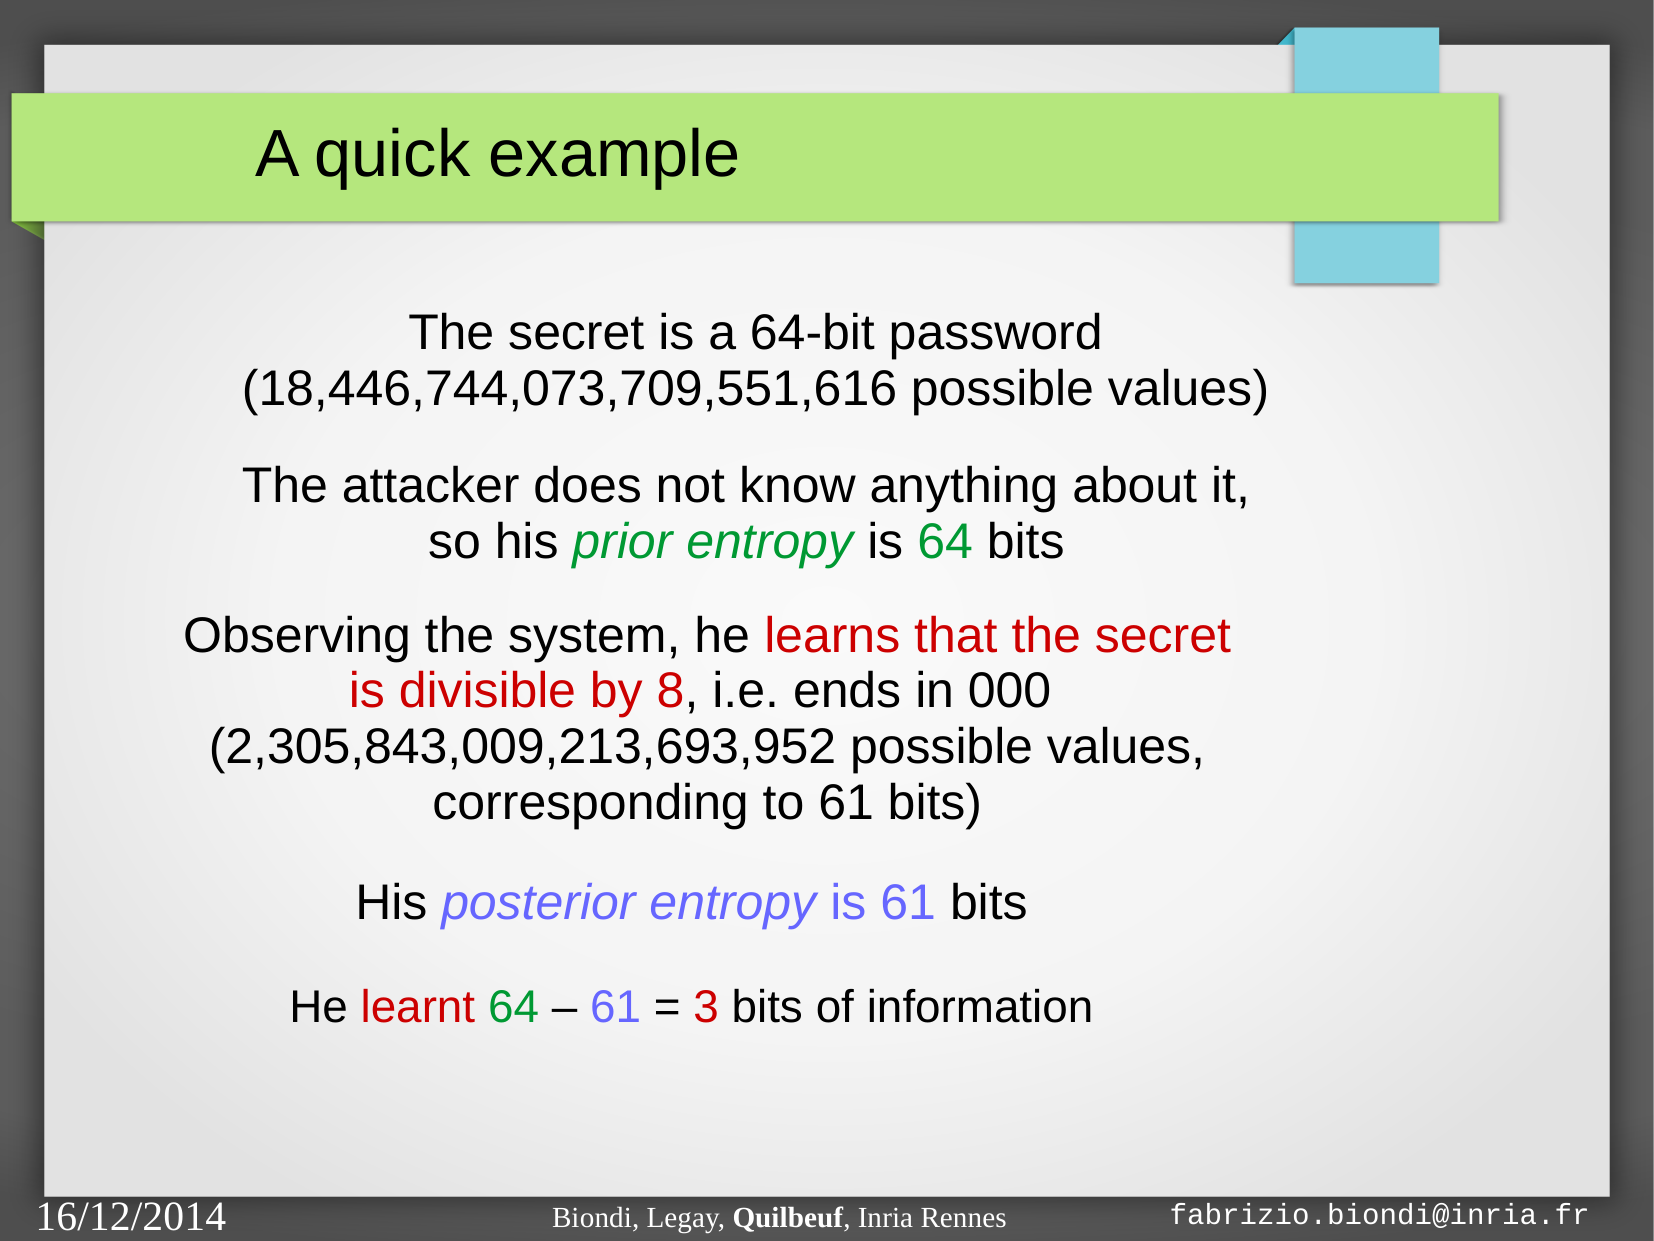

# A quick example
The secret is a 64-bit password
(18,446,744,073,709,551,616 possible values)
The attacker does not know anything about it,
so his prior entropy is 64 bits
Observing the system, he learns that the secret
is divisible by 8, i.e. ends in 000
(2,305,843,009,213,693,952 possible values,
corresponding to 61 bits)
His posterior entropy is 61 bits
He learnt 64 – 61 = 3 bits of information
18/04/2014
Fabrizio Biondi, INRIA Rennes